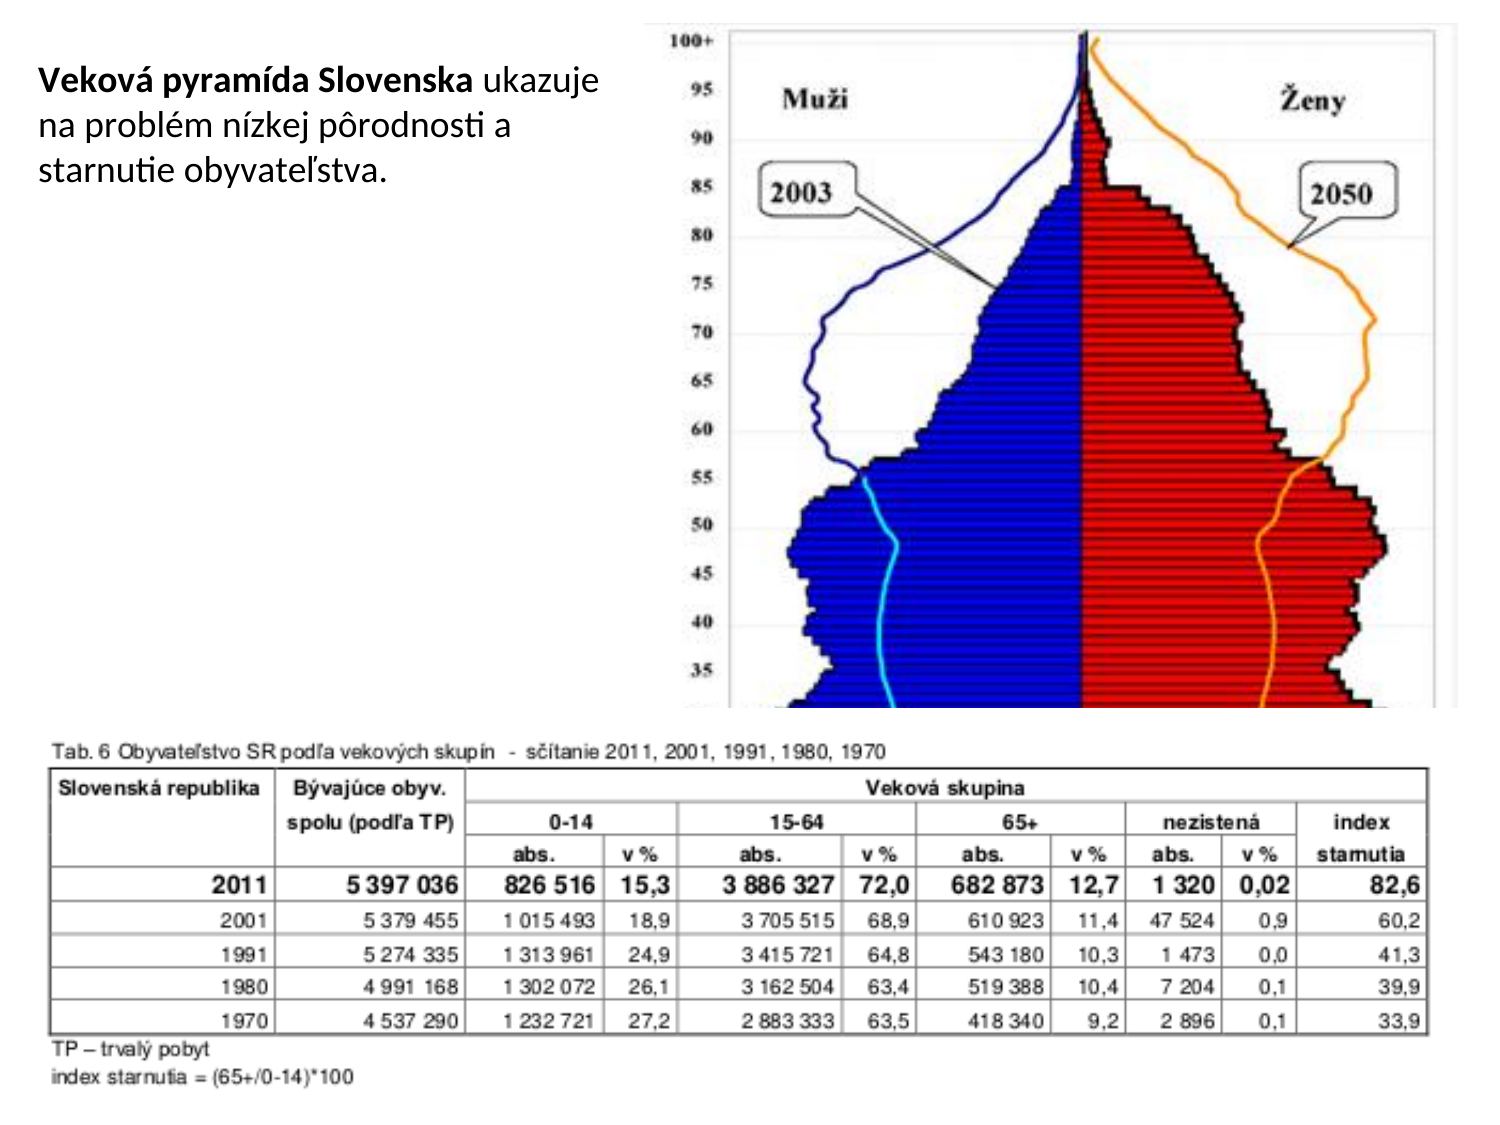

Veková pyramída Slovenska ukazuje na problém nízkej pôrodnosti a starnutie obyvateľstva.